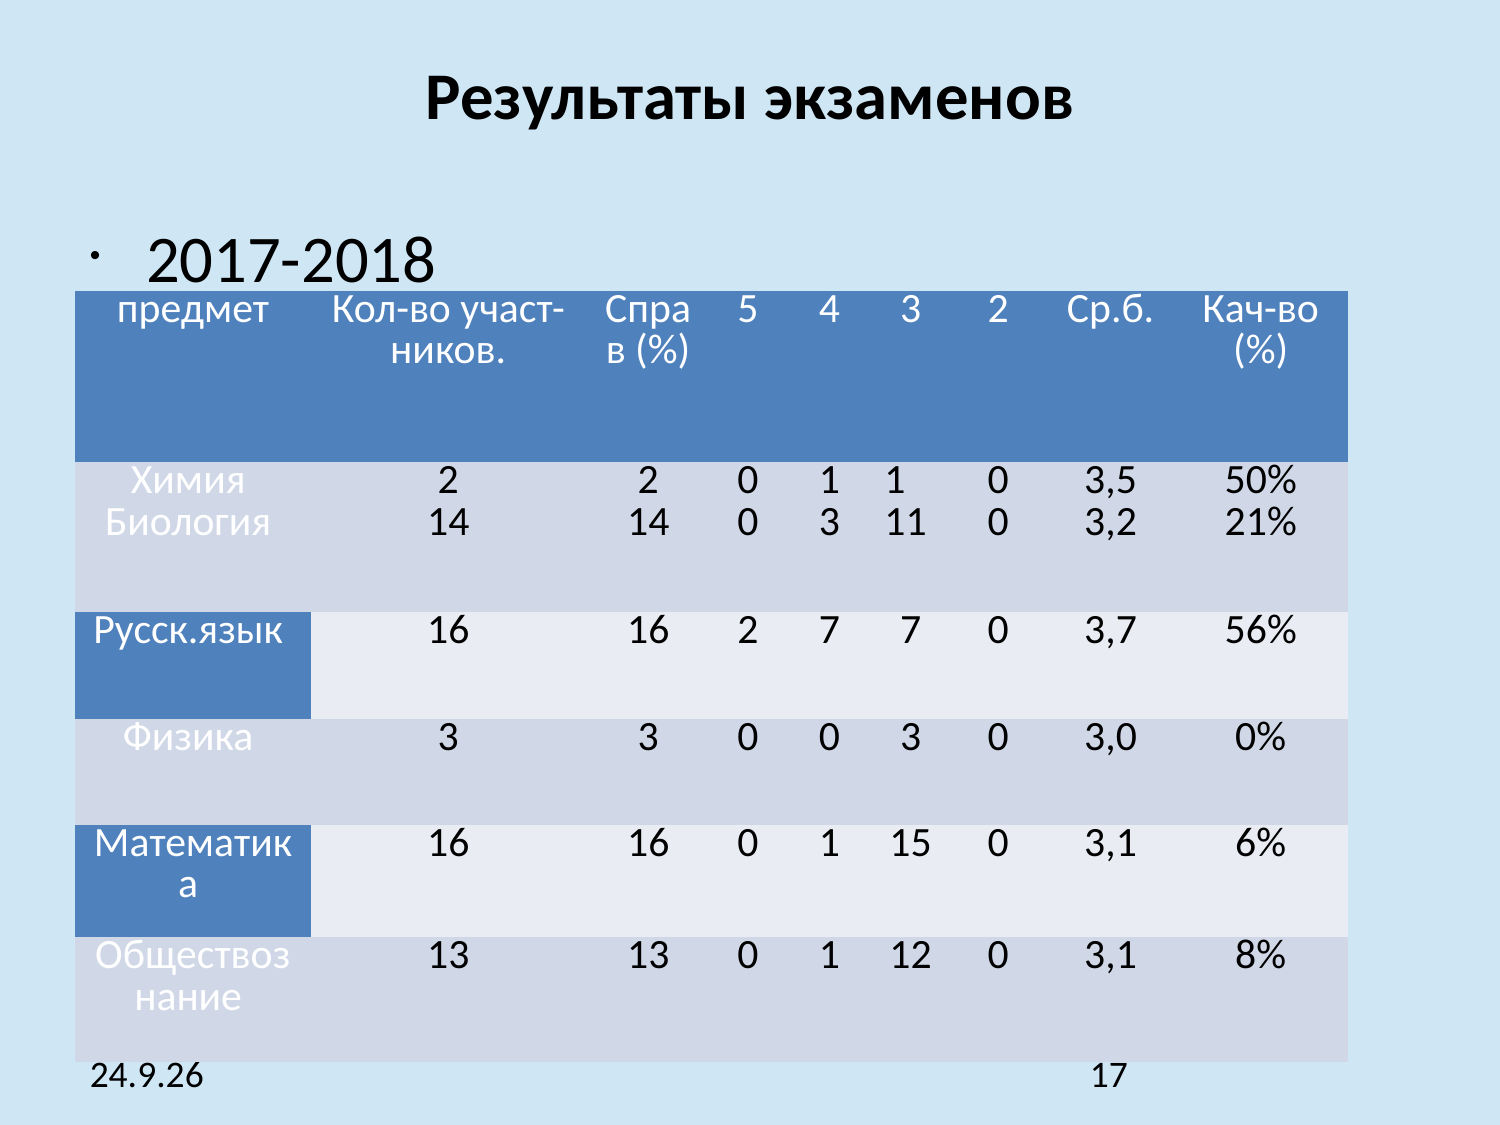

# Результаты экзаменов
2017-2018
| предмет | Кол-во участ- ников. | Справ (%) | 5 | 4 | 3 | 2 | Ср.б. | Кач-во (%) |
| --- | --- | --- | --- | --- | --- | --- | --- | --- |
| Химия Биология | 2 14 | 2 14 | 0 0 | 1 3 | 1 11 | 0 0 | 3,5 3,2 | 50% 21% |
| Русск.язык | 16 | 16 | 2 | 7 | 7 | 0 | 3,7 | 56% |
| Физика | 3 | 3 | 0 | 0 | 3 | 0 | 3,0 | 0% |
| Математика | 16 | 16 | 0 | 1 | 15 | 0 | 3,1 | 6% |
| Обществознание | 13 | 13 | 0 | 1 | 12 | 0 | 3,1 | 8% |